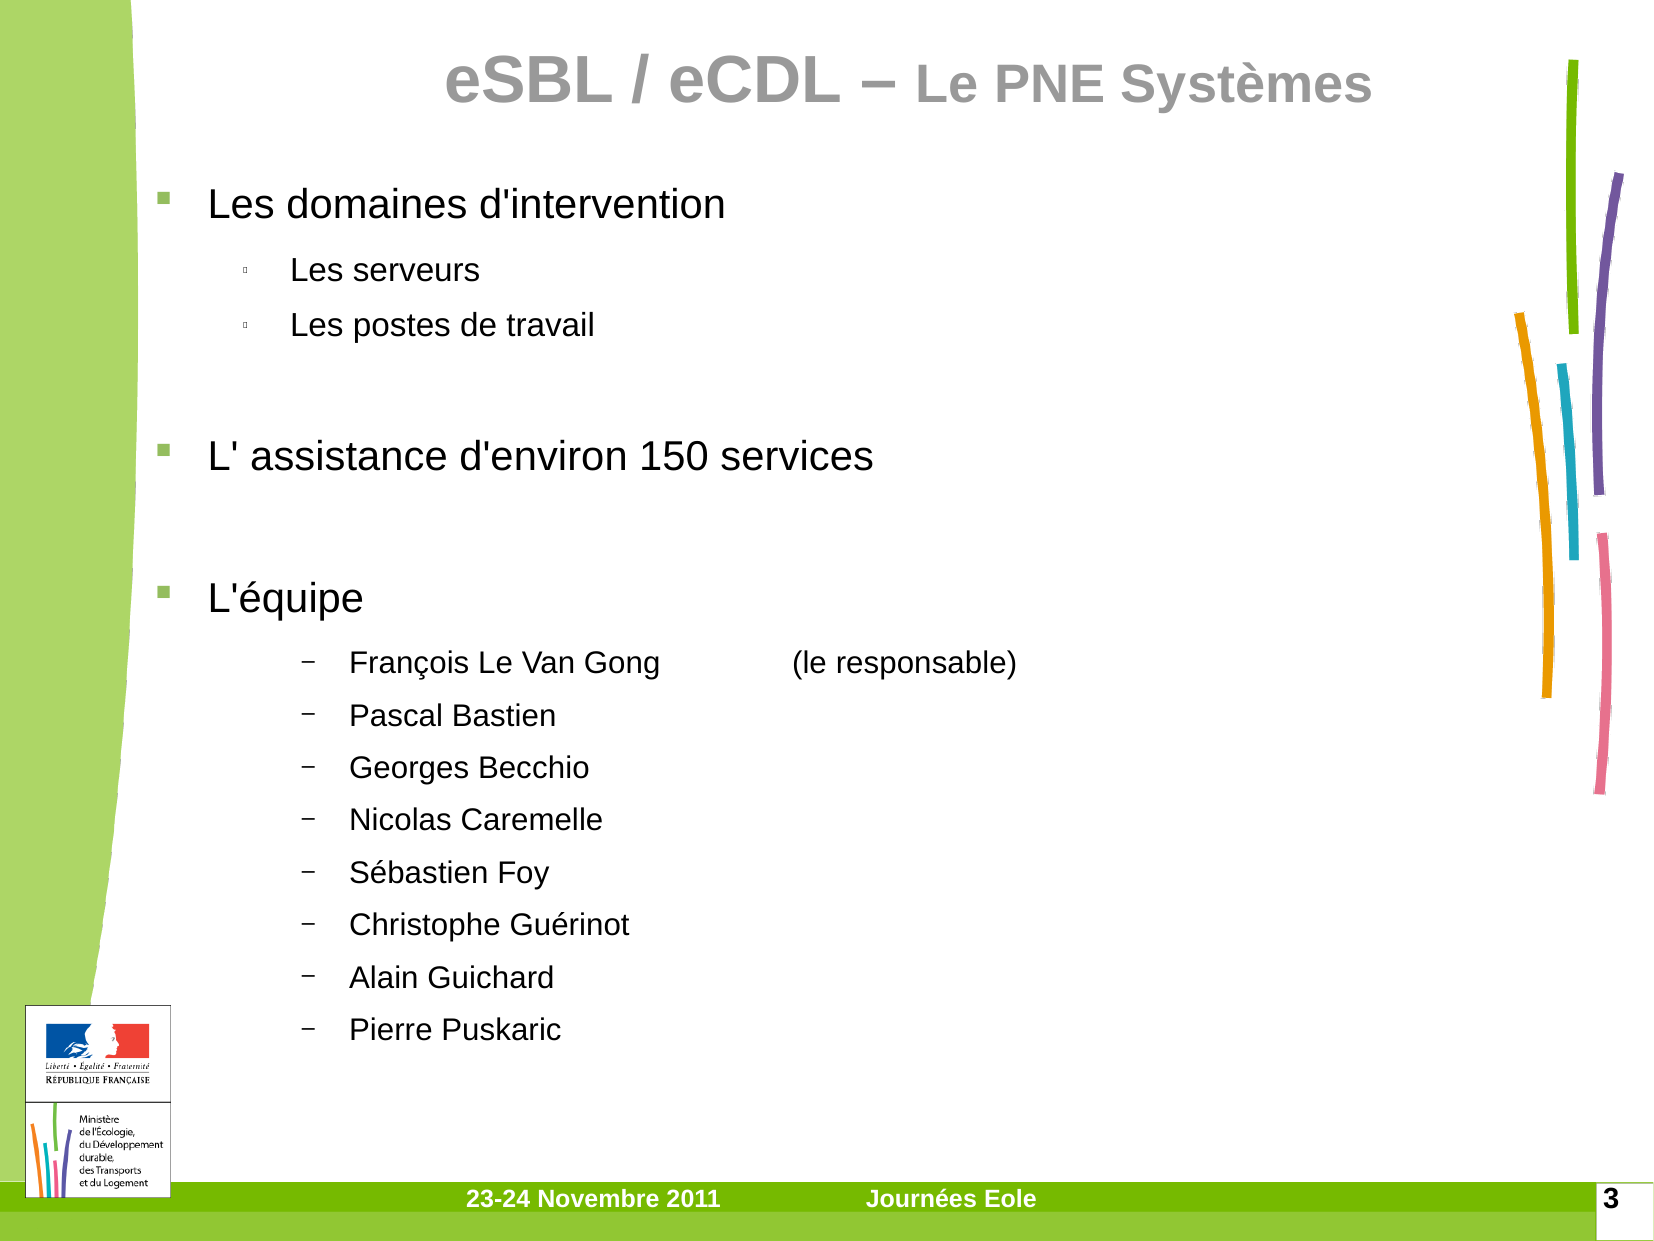

# eSBL / eCDL – Le PNE Systèmes
Les domaines d'intervention
Les serveurs
Les postes de travail
L' assistance d'environ 150 services
L'équipe
François Le Van Gong		(le responsable)
Pascal Bastien
Georges Becchio
Nicolas Caremelle
Sébastien Foy
Christophe Guérinot
Alain Guichard
Pierre Puskaric
3